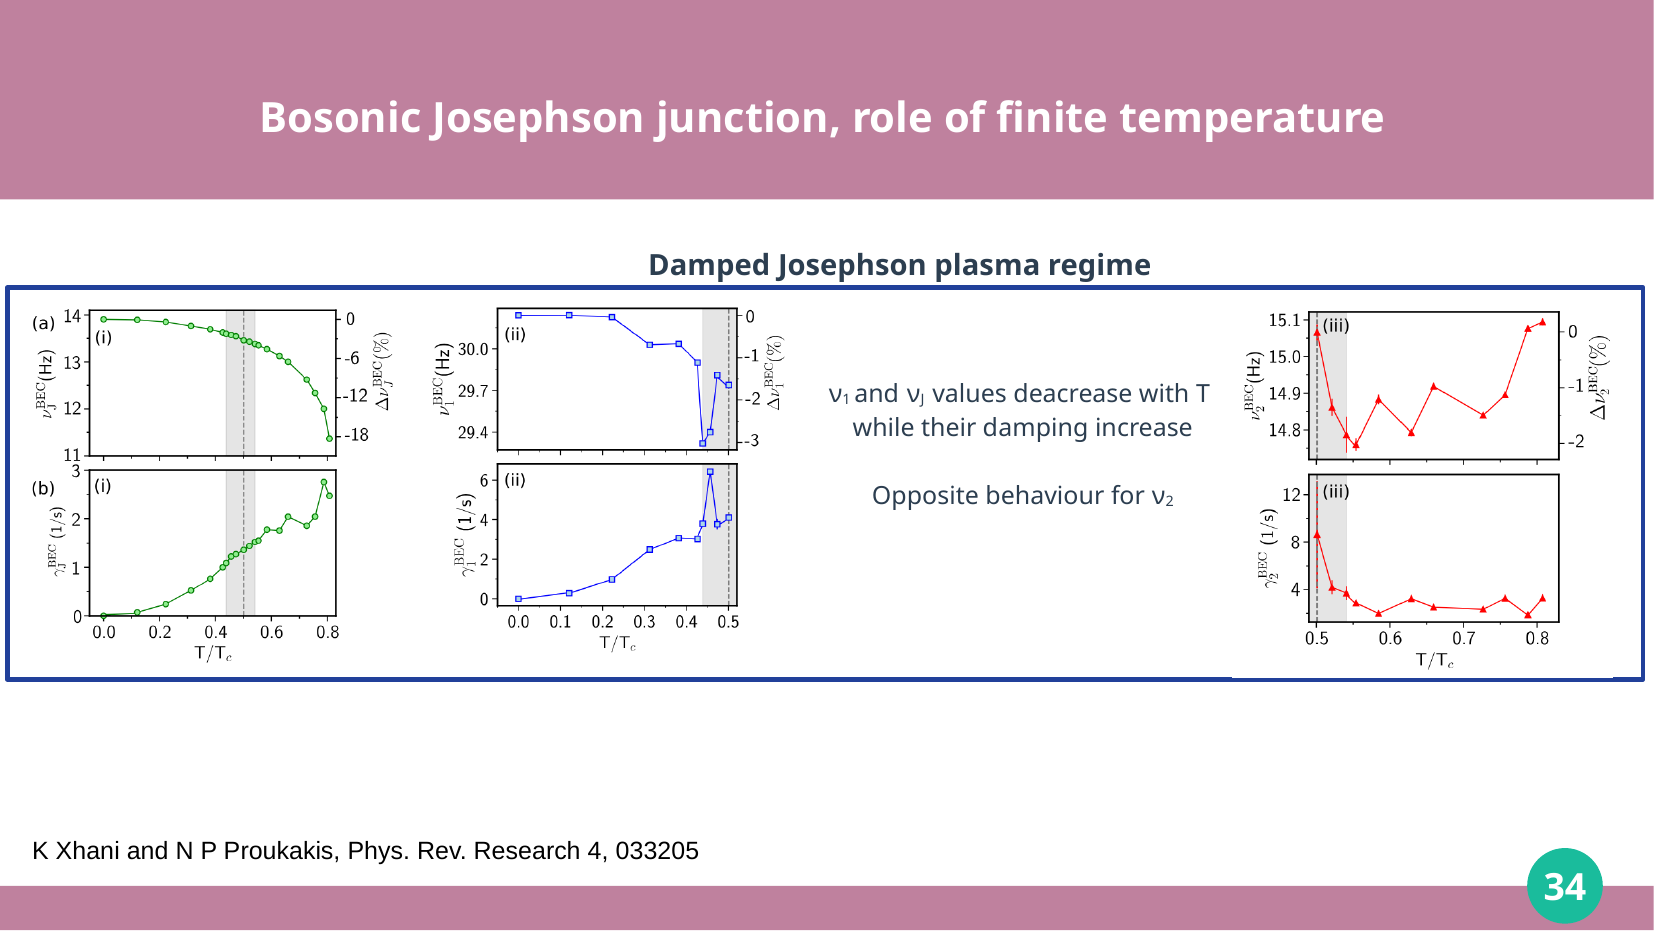

# Bosonic Josephson junction, role of finite temperature
Damped Josephson plasma regime
ν1 and νJ values deacrease with T
while their damping increase
Opposite behaviour for ν2
K Xhani and N P Proukakis, Phys. Rev. Research 4, 033205